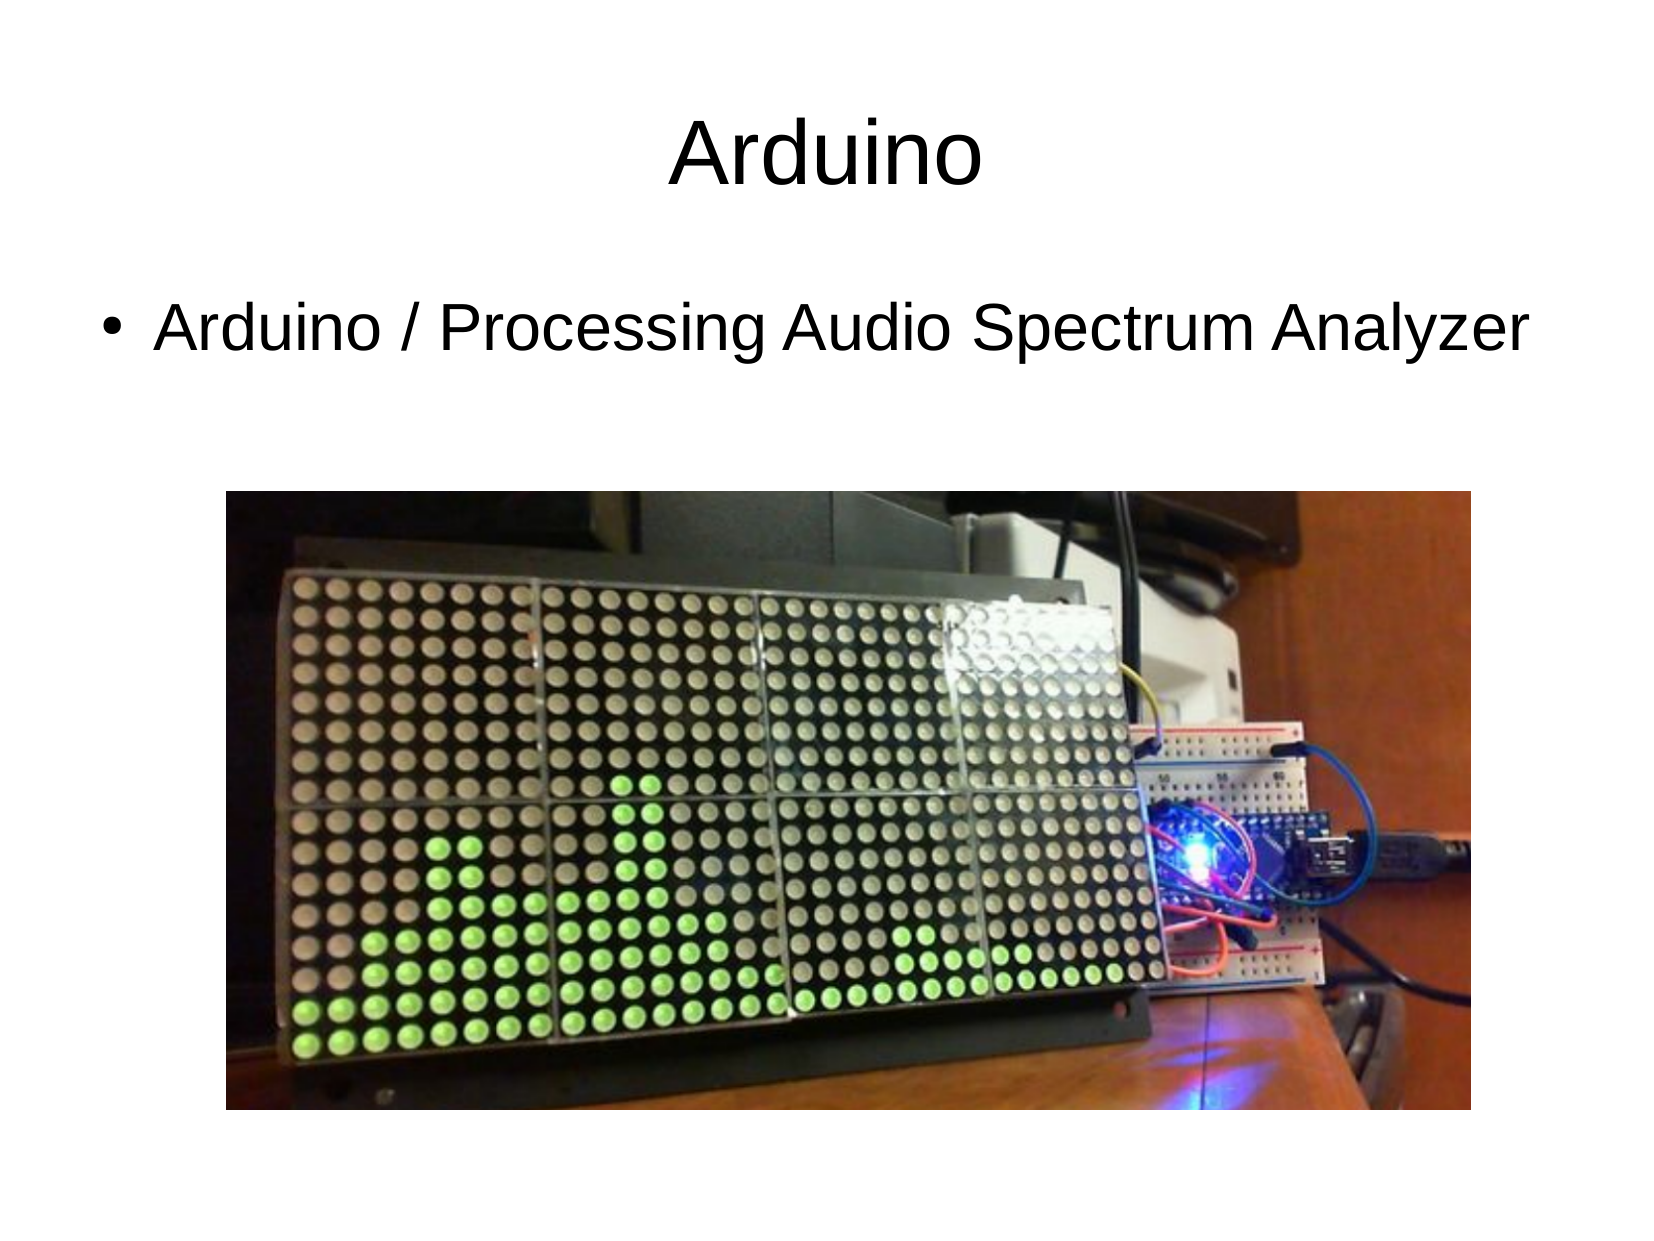

# Arduino
Arduino / Processing Audio Spectrum Analyzer